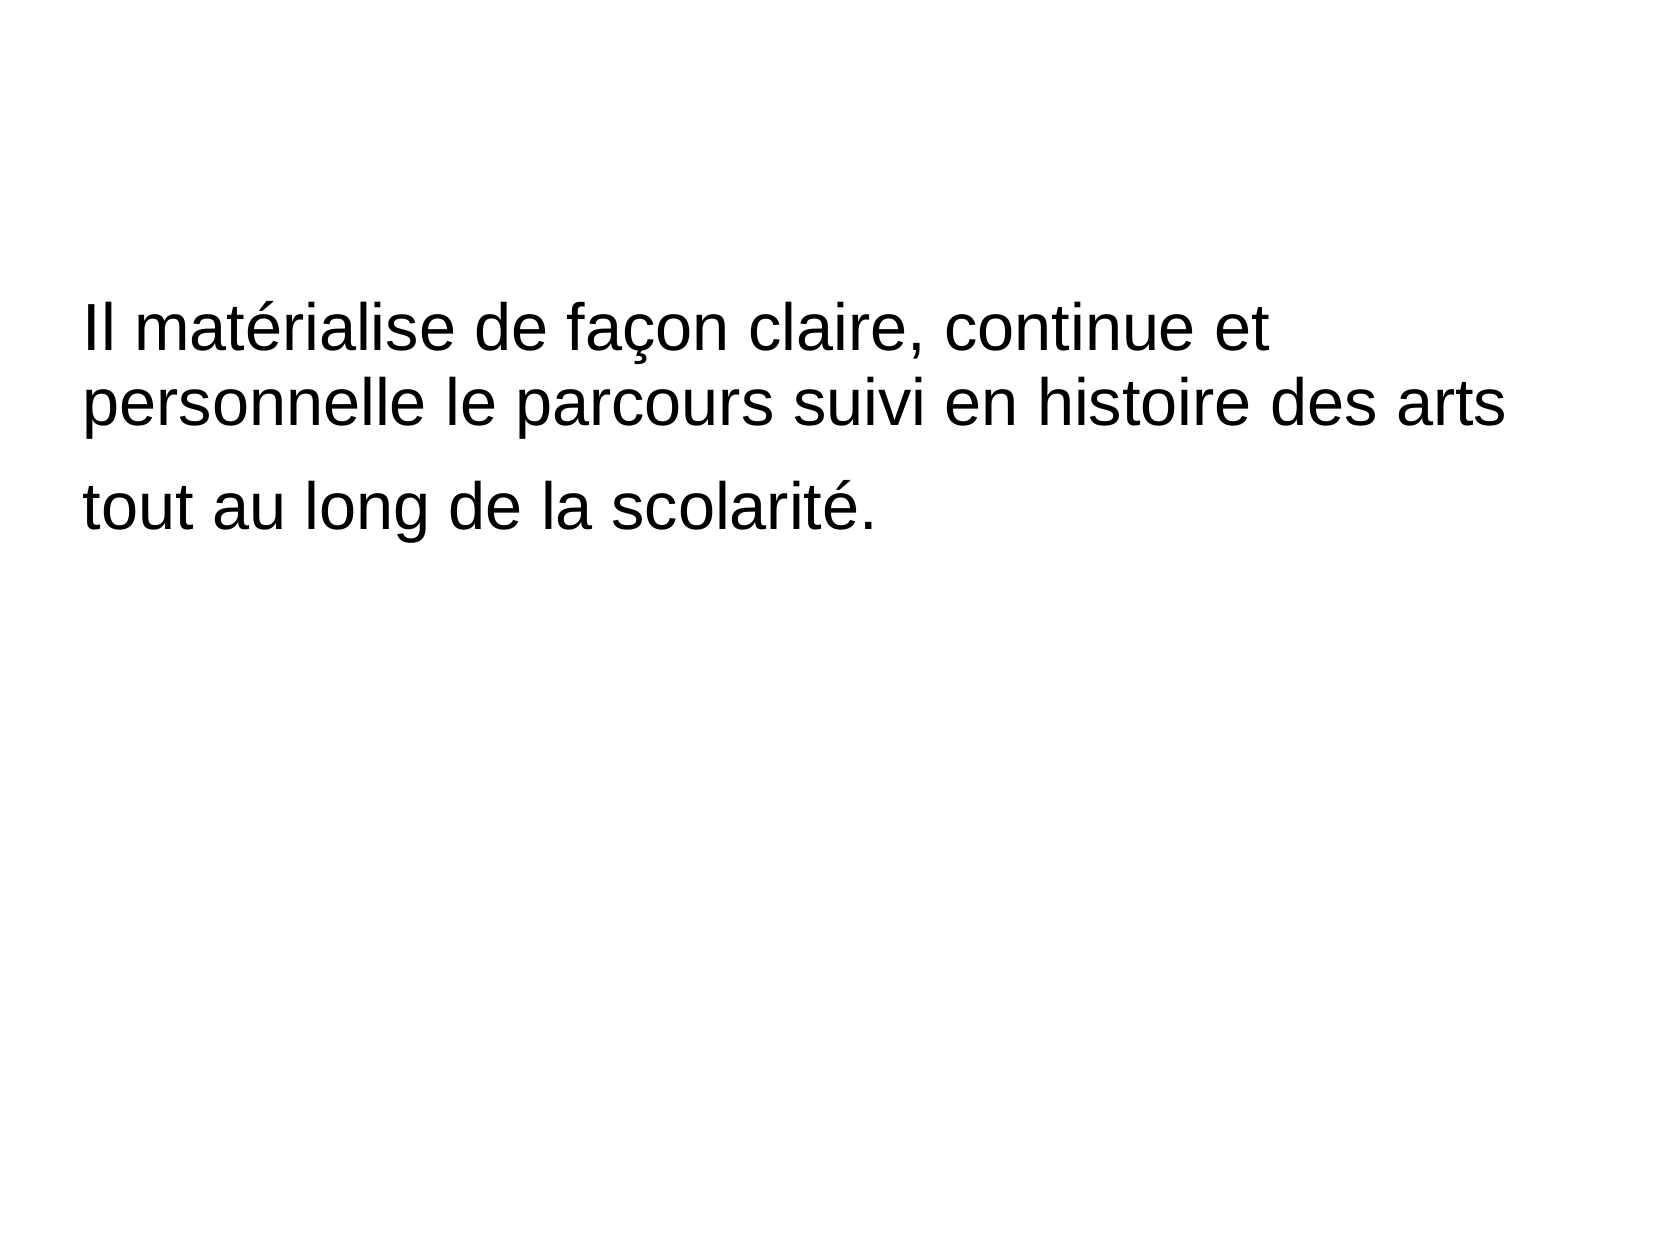

#
Il matérialise de façon claire, continue et personnelle le parcours suivi en histoire des arts
tout au long de la scolarité.